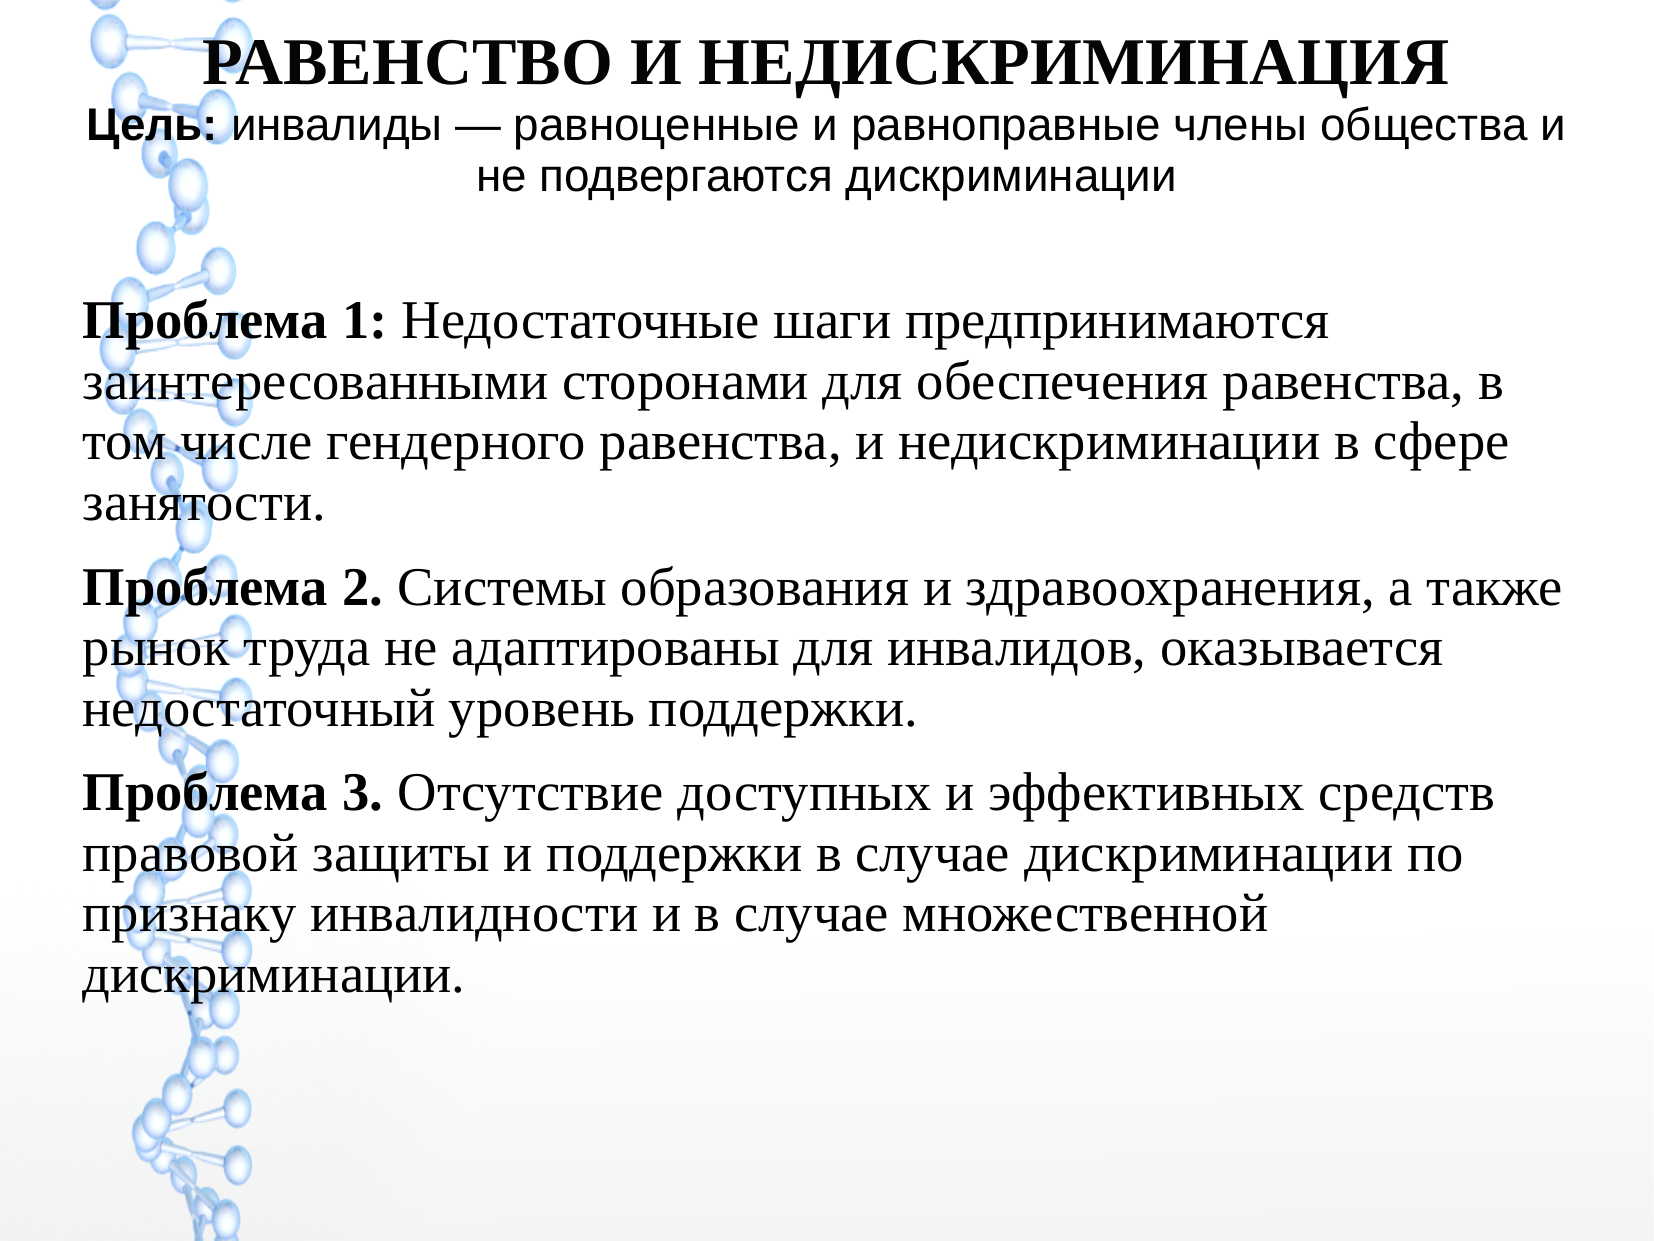

# РАВЕНСТВО И НЕДИСКРИМИНАЦИЯ Цель: инвалиды — равноценные и равноправные члены общества и не подвергаются дискриминации
Проблема 1: Недостаточные шаги предпринимаются заинтересованными сторонами для обеспечения равенства, в том числе гендерного равенства, и недискриминации в сфере занятости.
Проблема 2. Системы образования и здравоохранения, а также рынок труда не адаптированы для инвалидов, оказывается недостаточный уровень поддержки.
Проблема 3. Отсутствие доступных и эффективных средств правовой защиты и поддержки в случае дискриминации по признаку инвалидности и в случае множественной дискриминации.